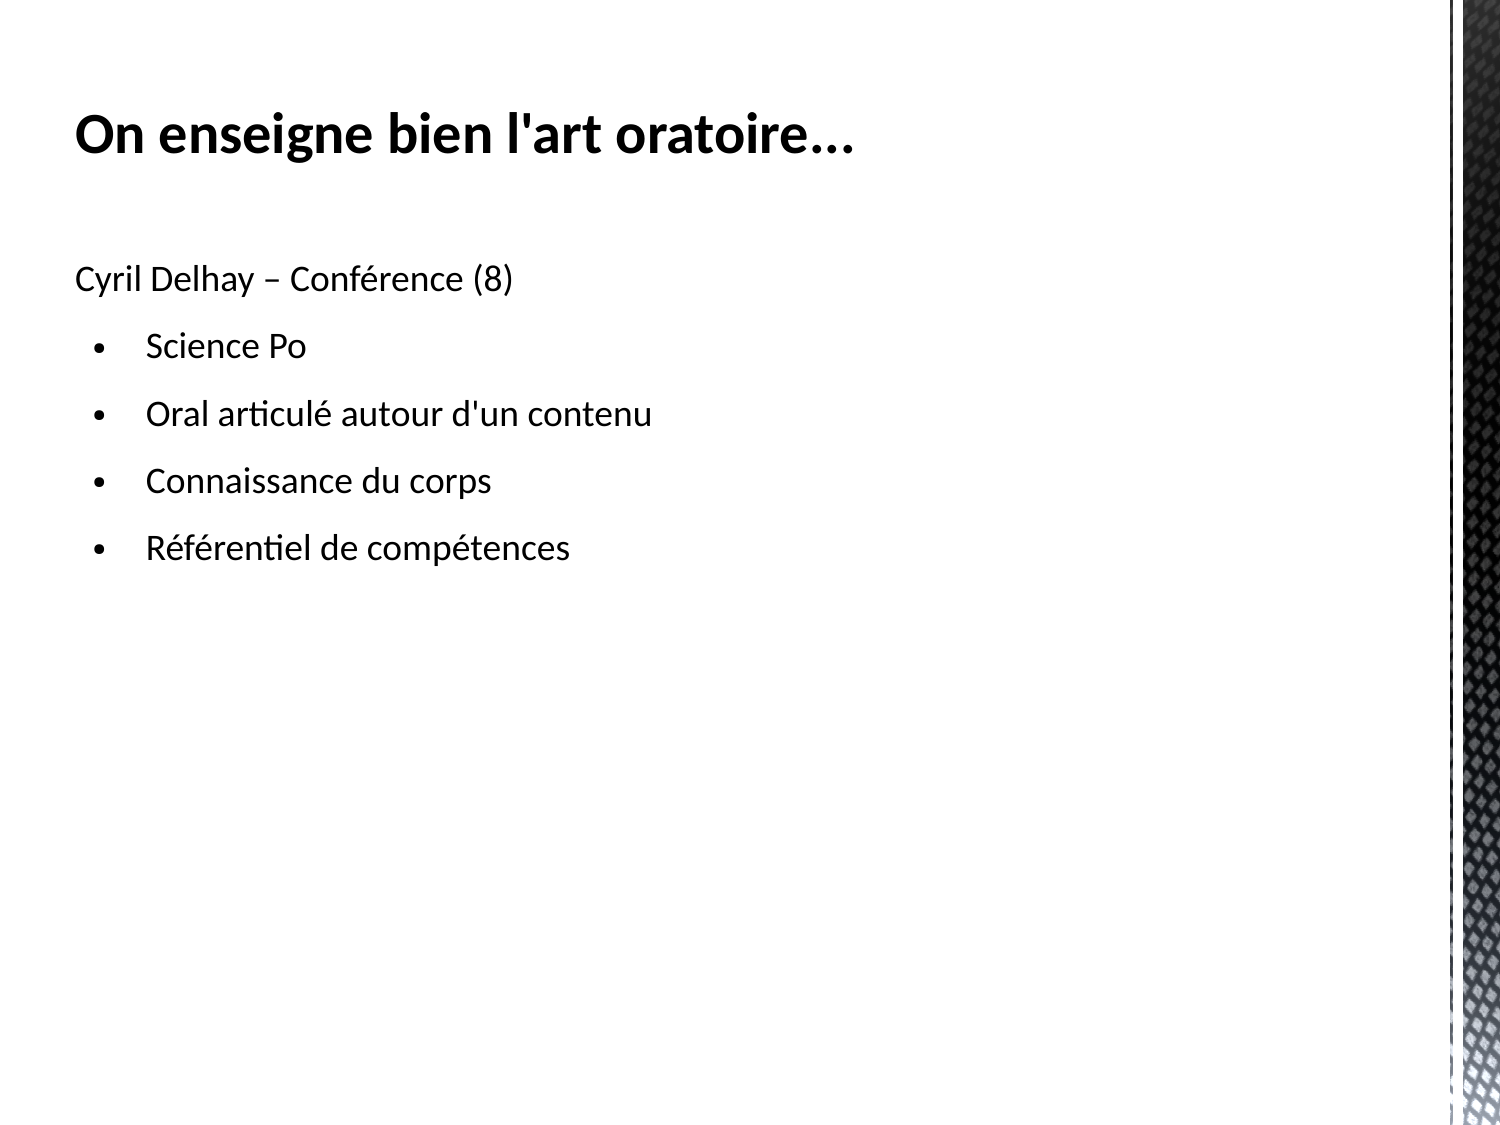

# On enseigne bien l'art oratoire...
Cyril Delhay – Conférence (8)
Science Po
Oral articulé autour d'un contenu
Connaissance du corps
Référentiel de compétences